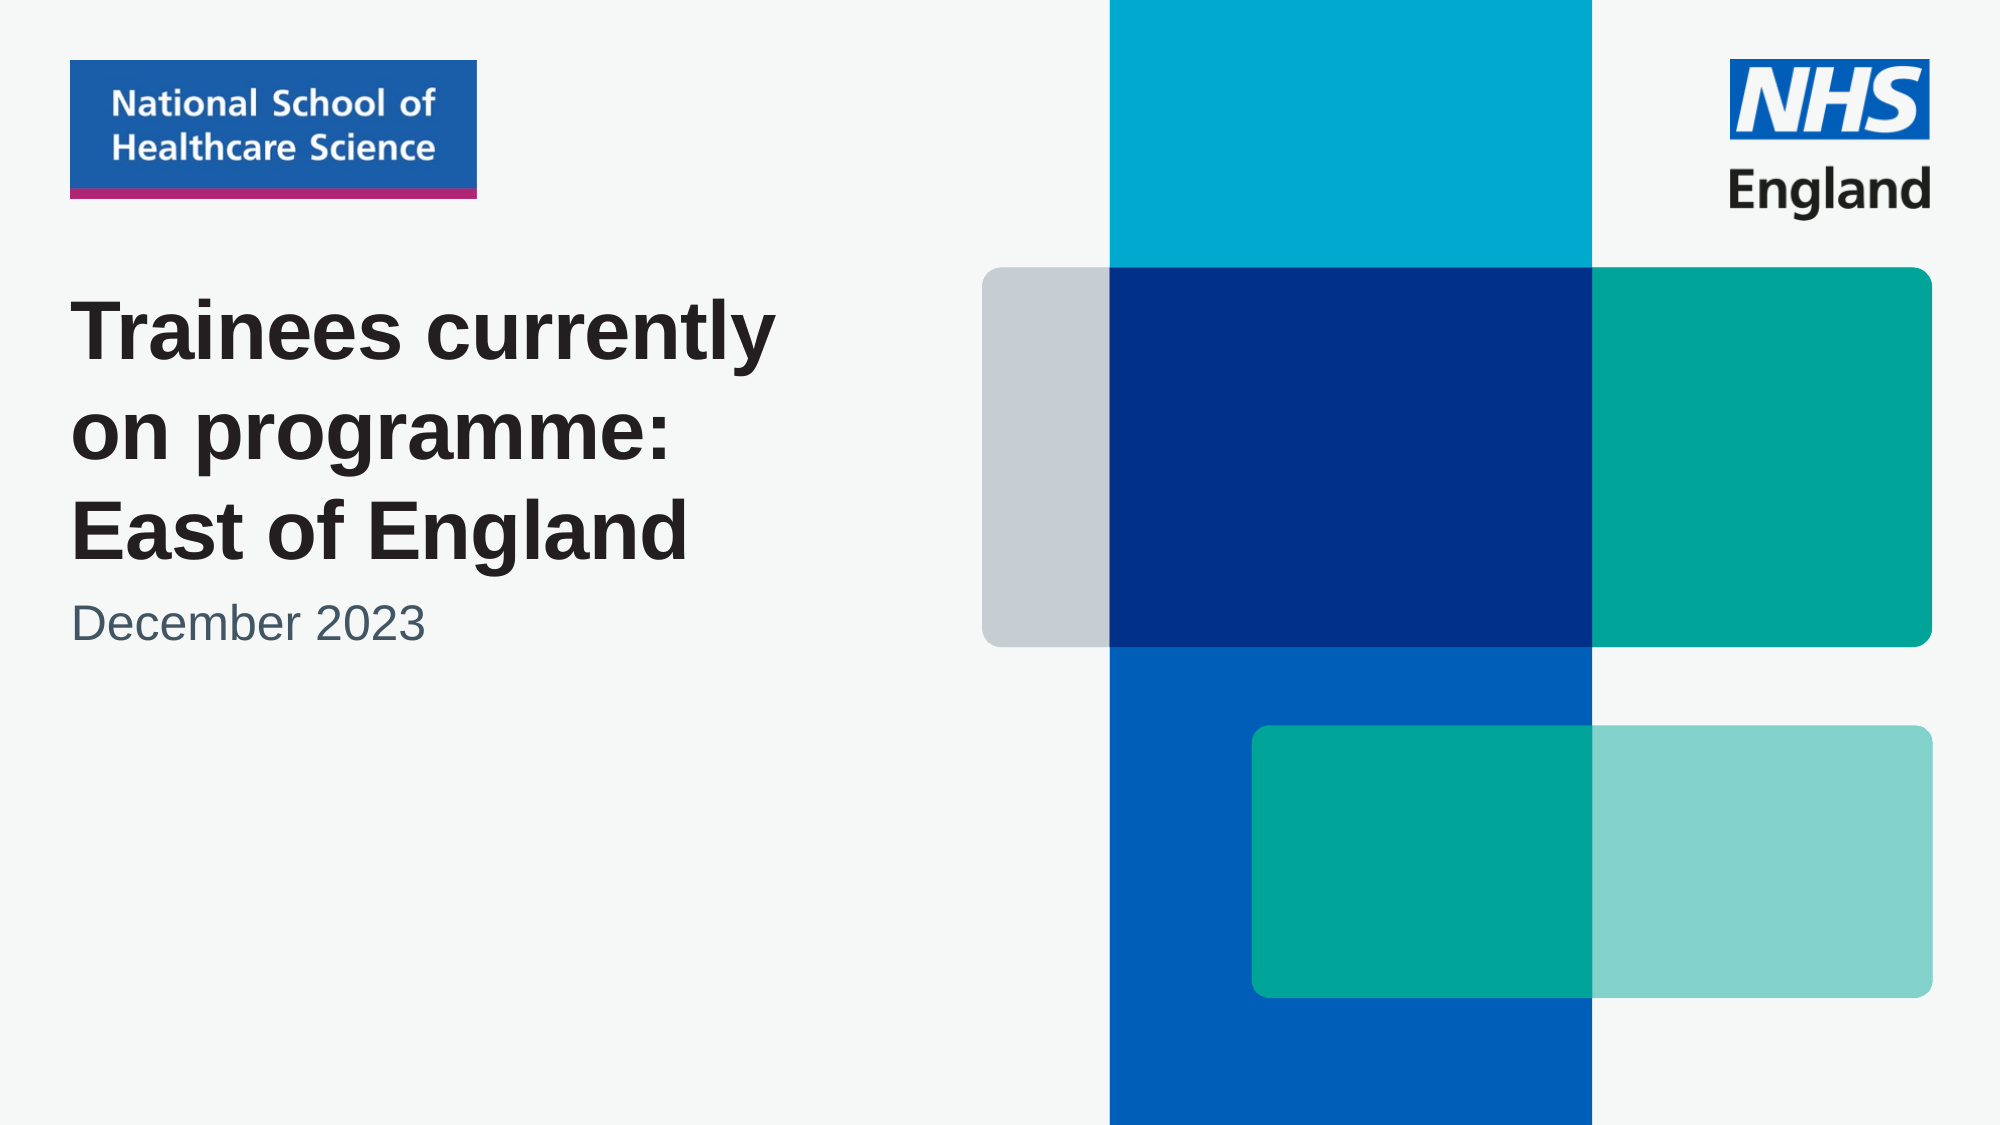

# Trainees currently on programme: East of England
December 2023